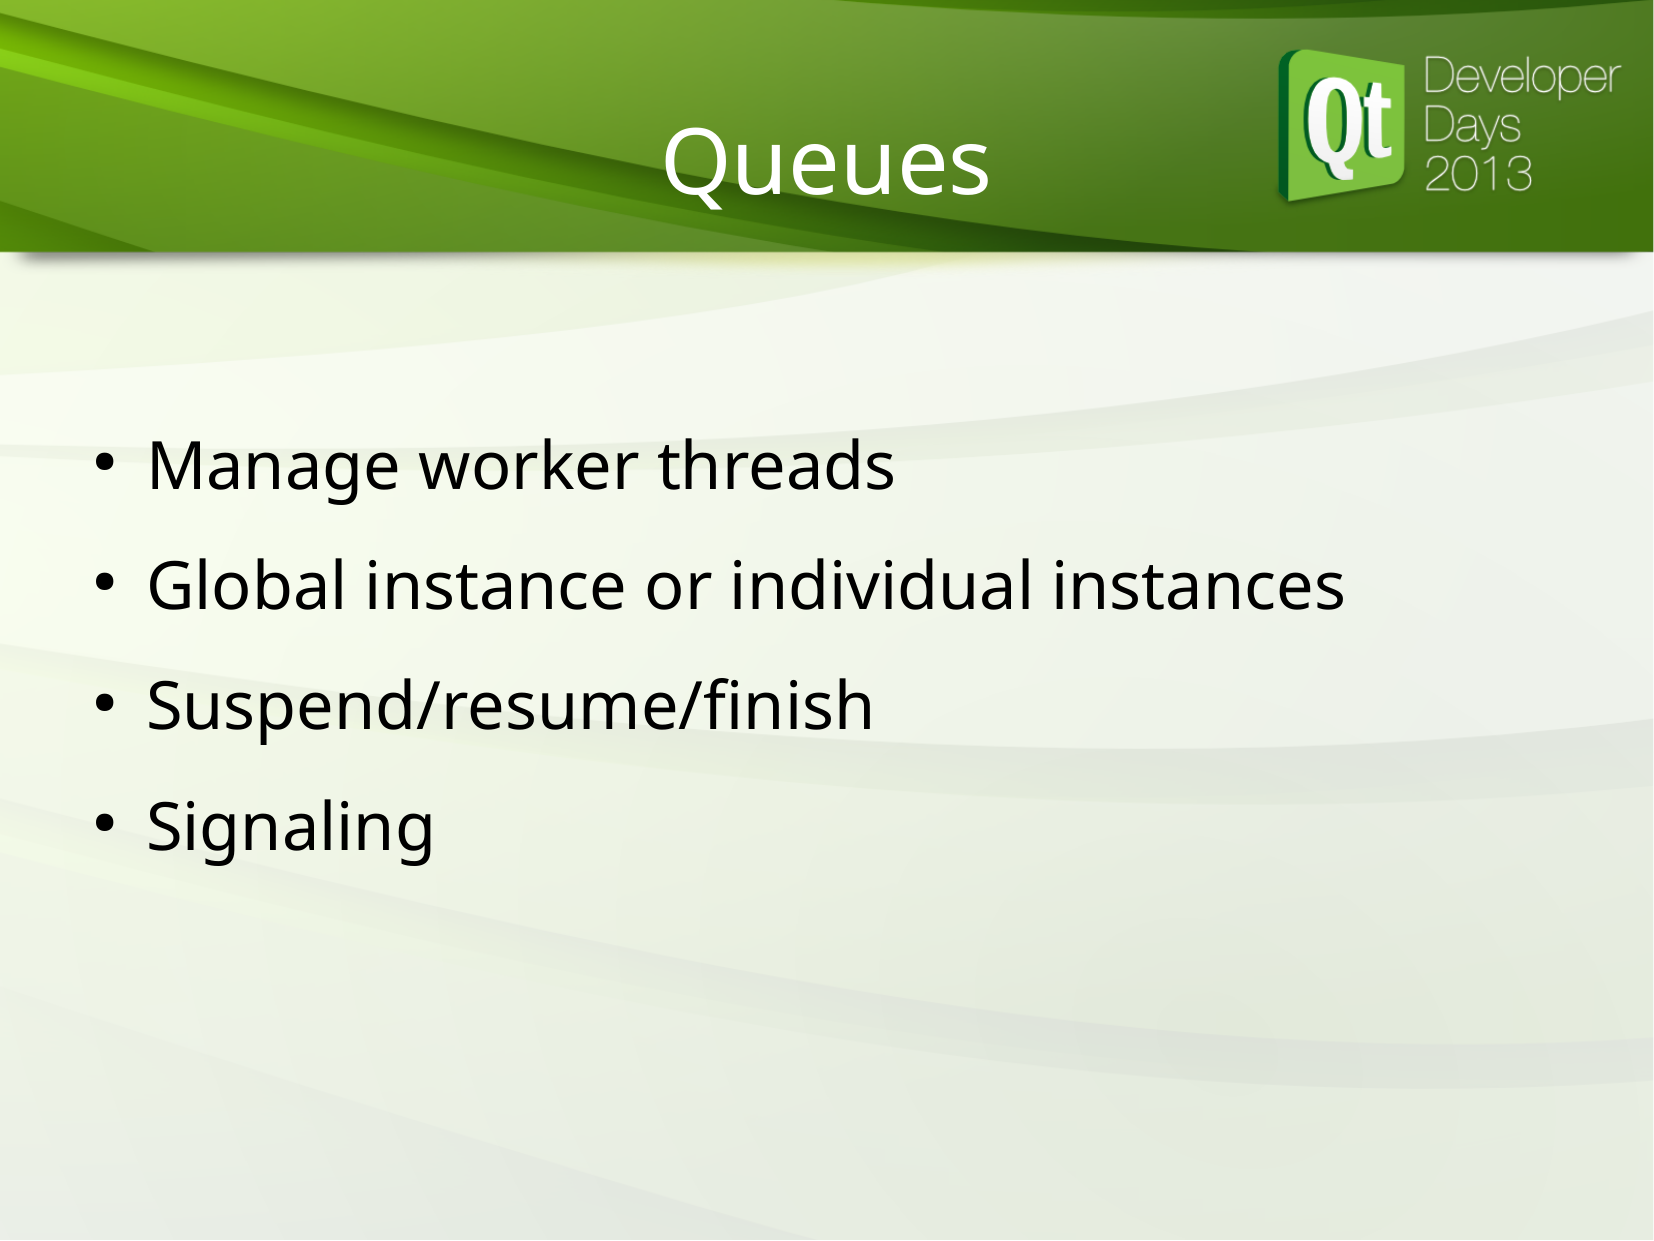

# Queues
Manage worker threads
Global instance or individual instances
Suspend/resume/finish
Signaling